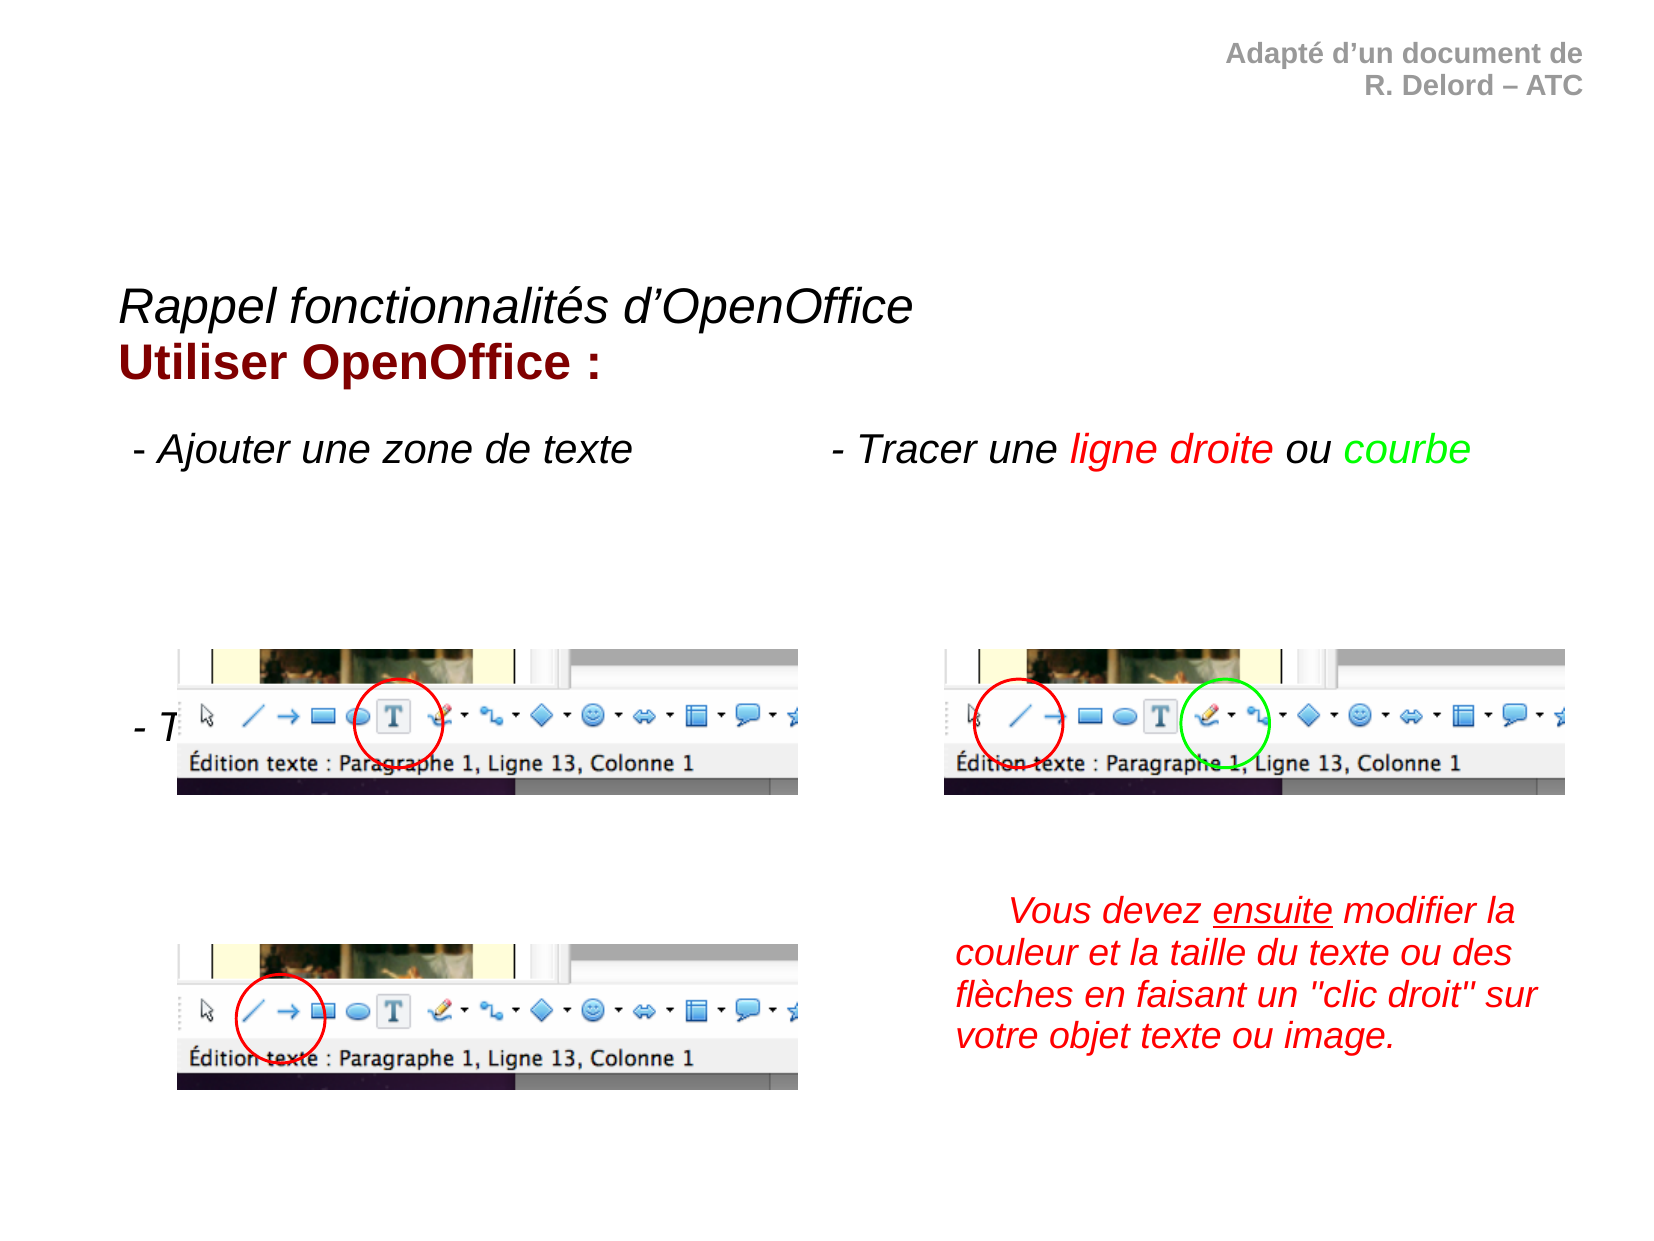

Adapté d’un document de R. Delord – ATC
# Rappel fonctionnalités d’OpenOffice Utiliser OpenOffice : - Ajouter une zone de texte		- Tracer une ligne droite ou courbe - Tracer une flèche
 Vous devez ensuite modifier la
couleur et la taille du texte ou des
flèches en faisant un ''clic droit'' sur
votre objet texte ou image.